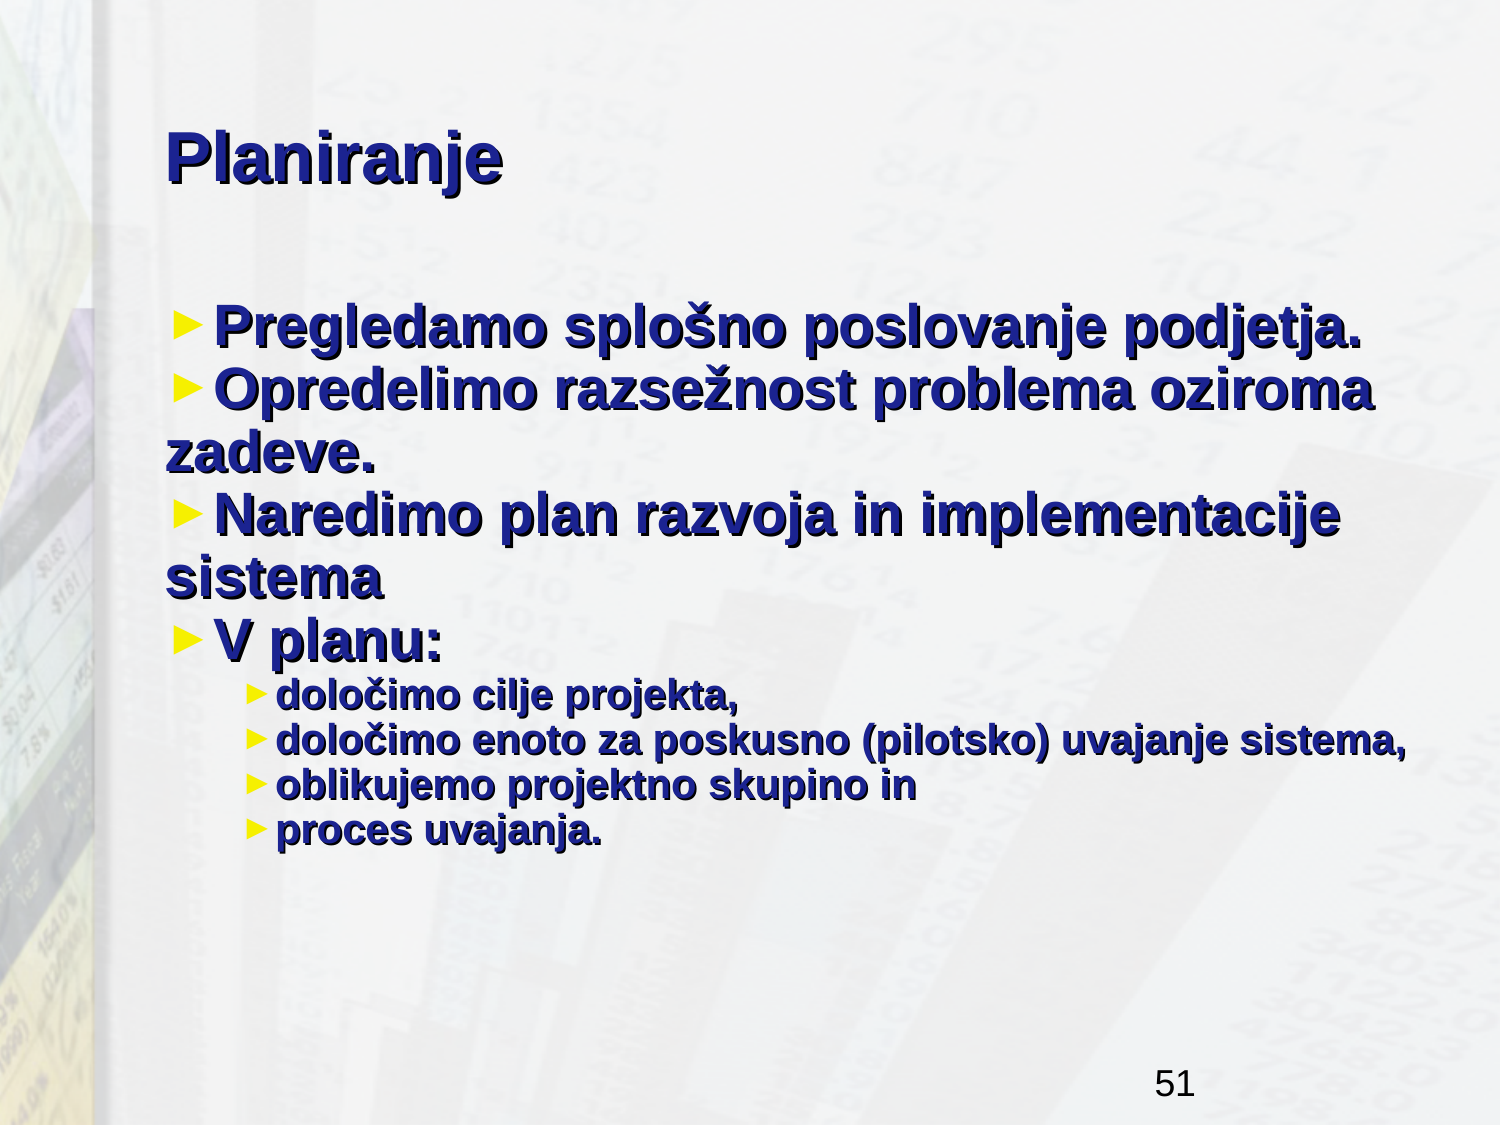

# Planiranje
Pregledamo splošno poslovanje podjetja.
Opredelimo razsežnost problema oziroma zadeve.
Naredimo plan razvoja in implementacije sistema
V planu:
določimo cilje projekta,
določimo enoto za poskusno (pilotsko) uvajanje sistema,
oblikujemo projektno skupino in
proces uvajanja.
51